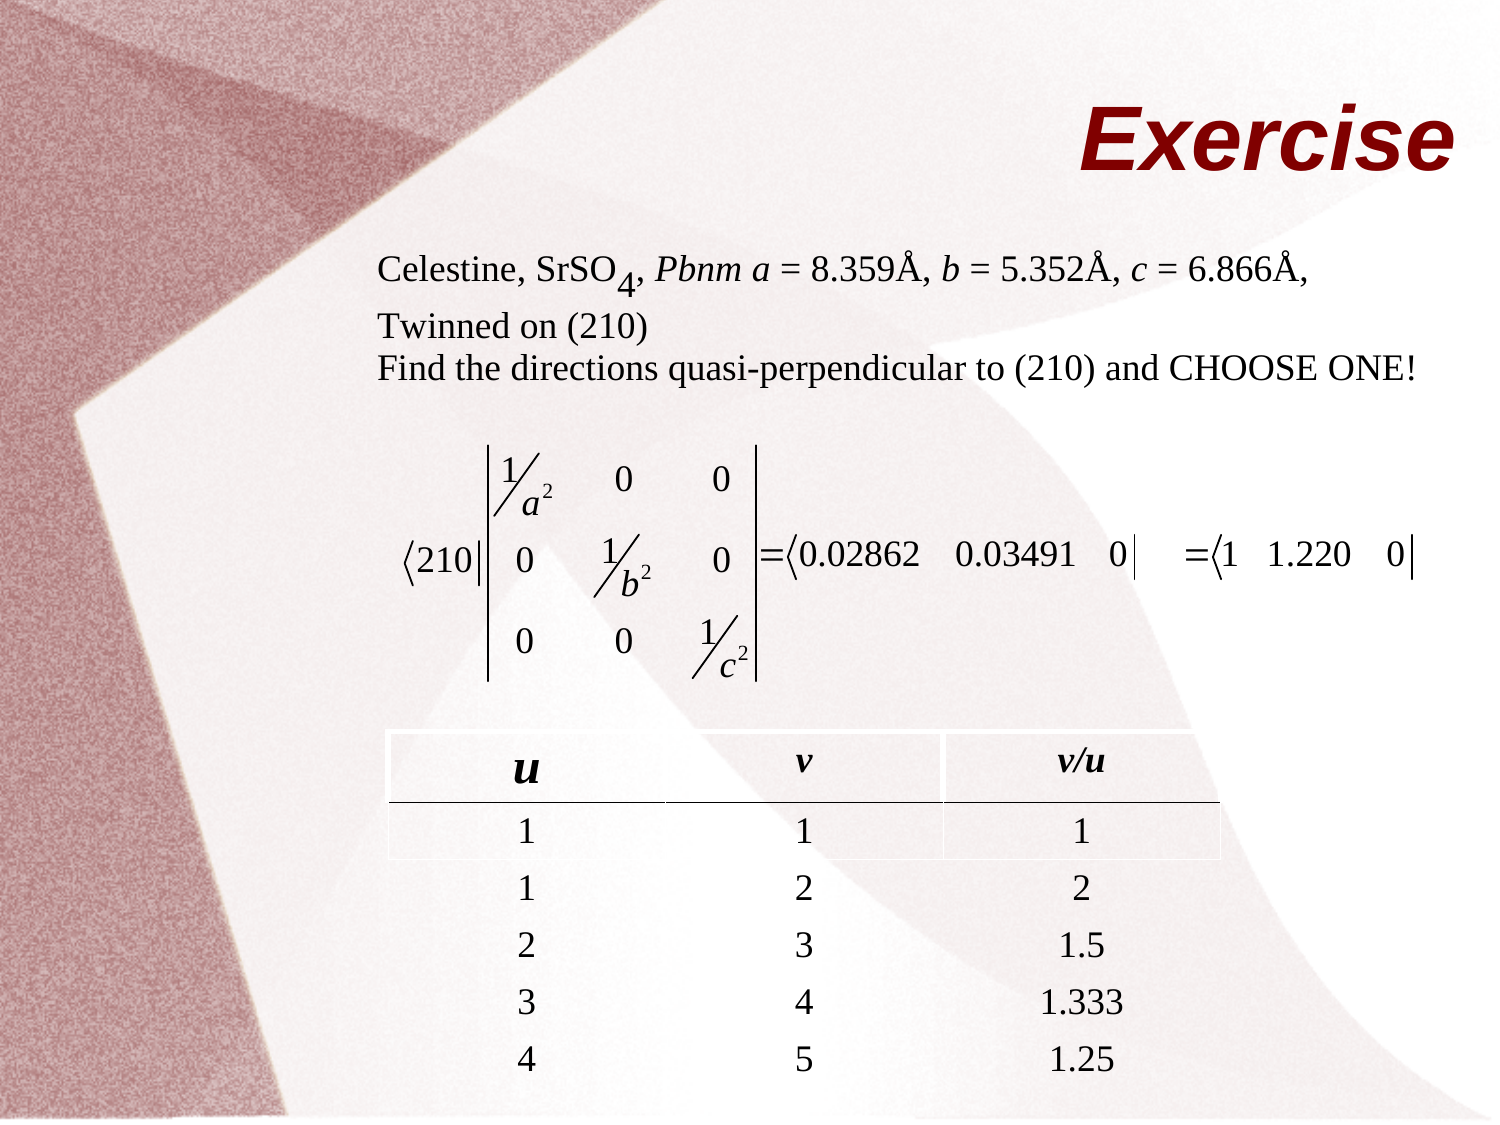

# Exercise
Celestine, SrSO4, Pbnm a = 8.359Å, b = 5.352Å, c = 6.866Å, Twinned on (210)
Find the directions quasi-perpendicular to (210) and CHOOSE ONE!
| u | v | v/u |
| --- | --- | --- |
| 1 | 1 | 1 |
| 1 | 2 | 2 |
| 2 | 3 | 1.5 |
| 3 | 4 | 1.333 |
| 4 | 5 | 1.25 |